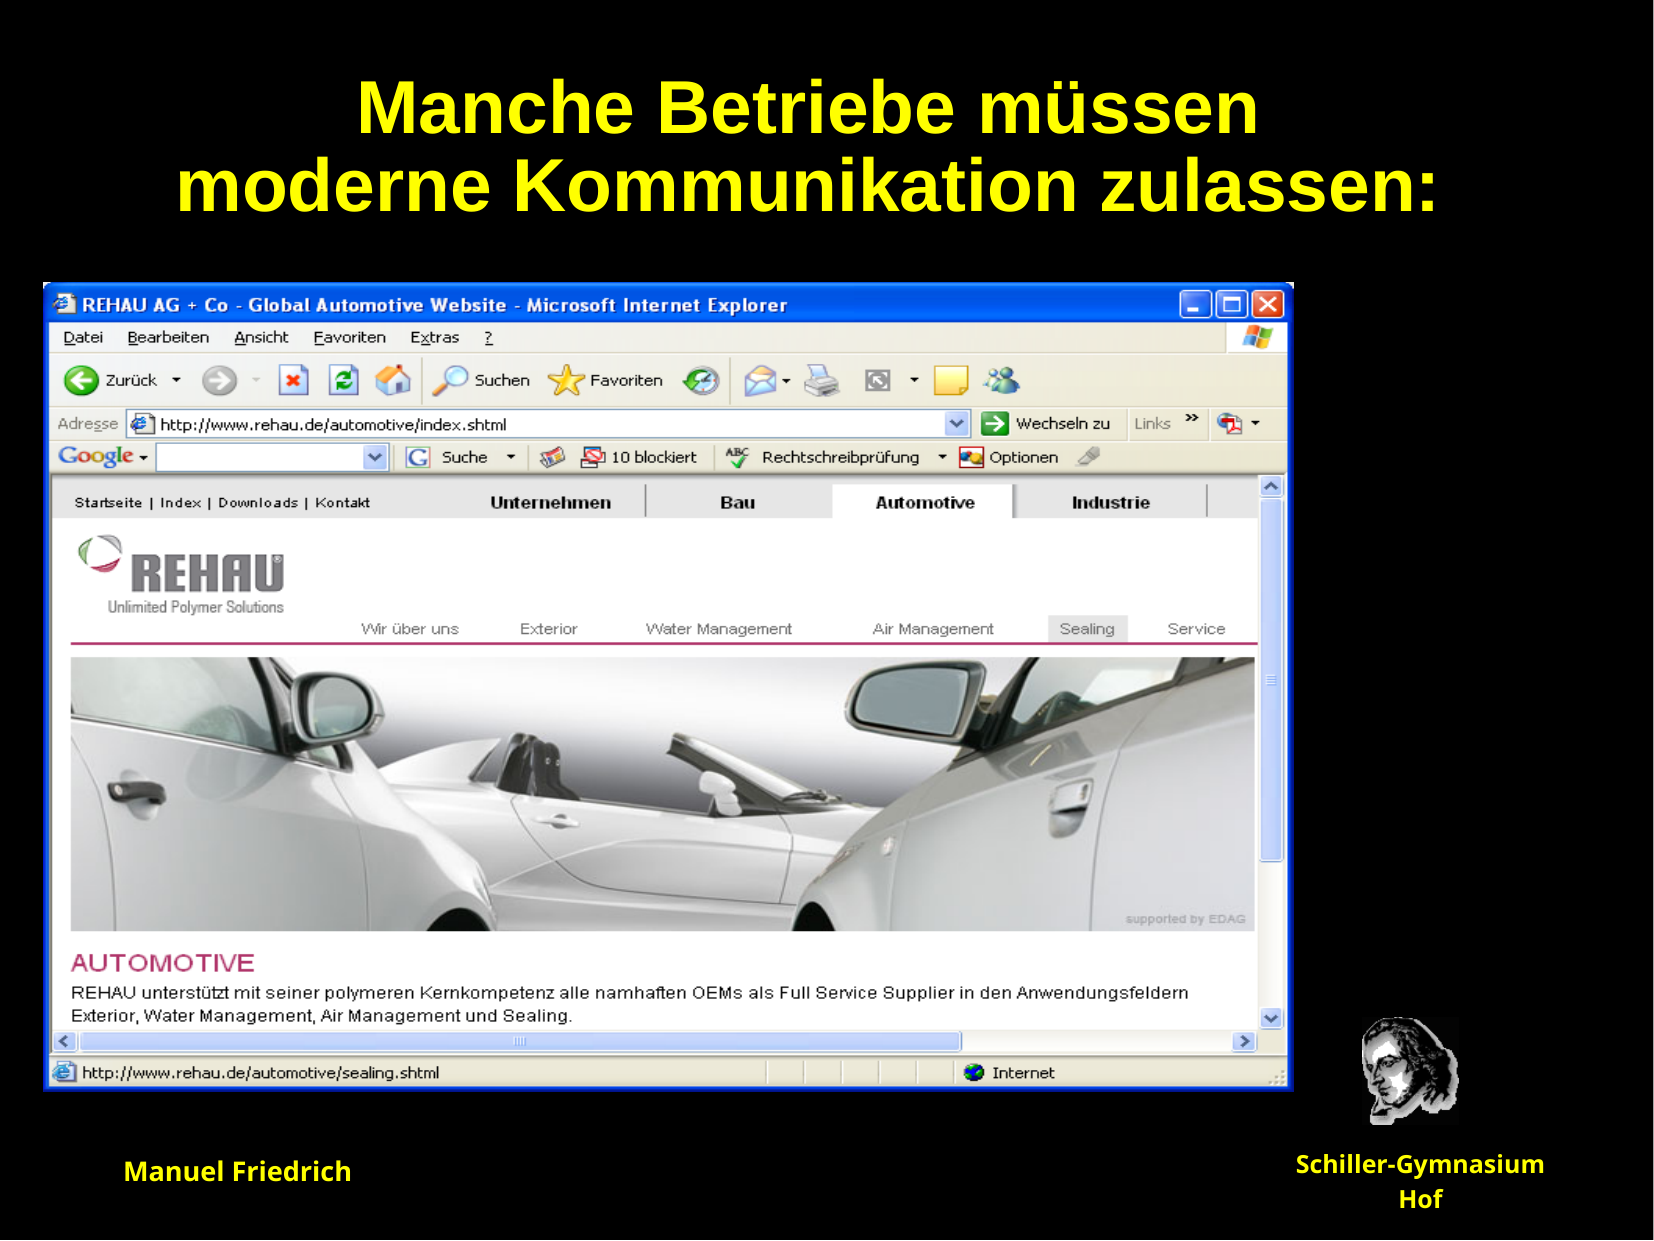

Manche Betriebe müssen
moderne Kommunikation zulassen:
Schiller-Gymnasium
Hof
Manuel Friedrich